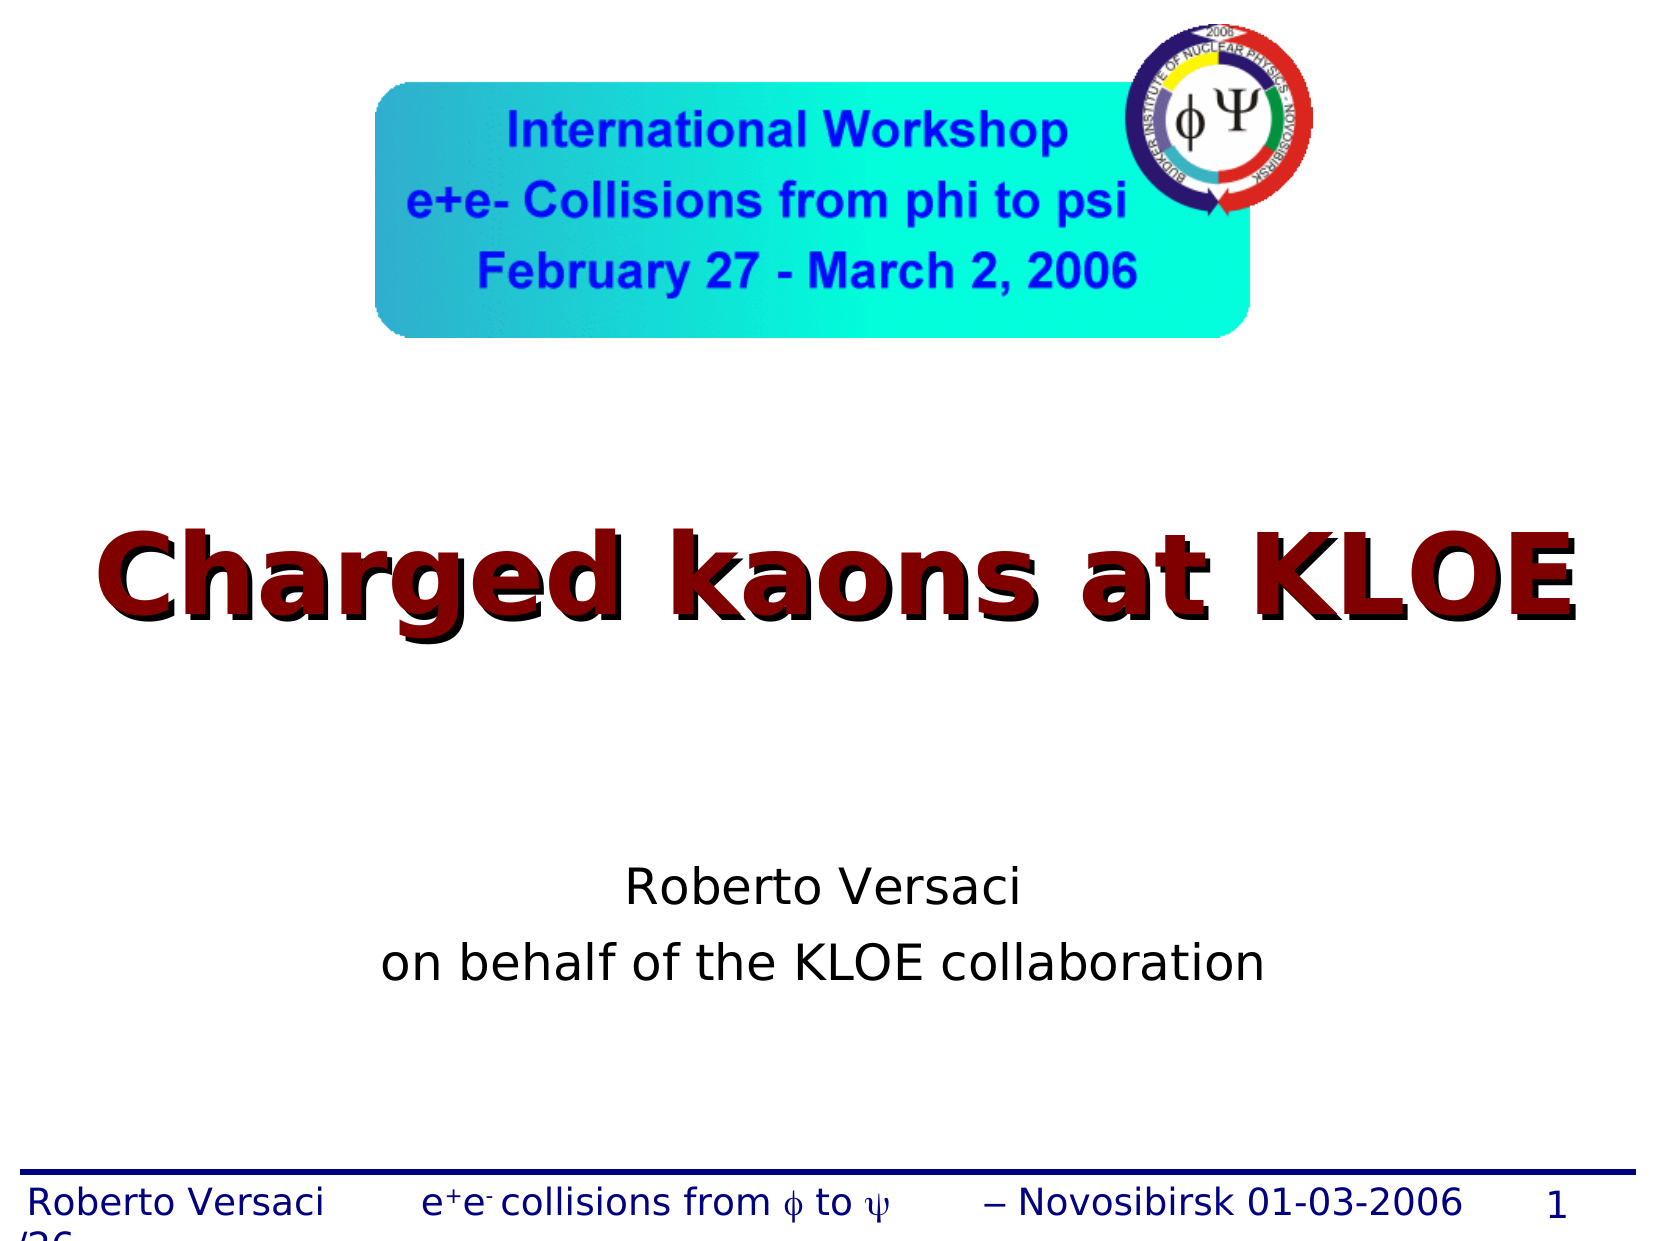

Charged kaons at KLOE
Roberto Versaci
on behalf of the KLOE collaboration
1